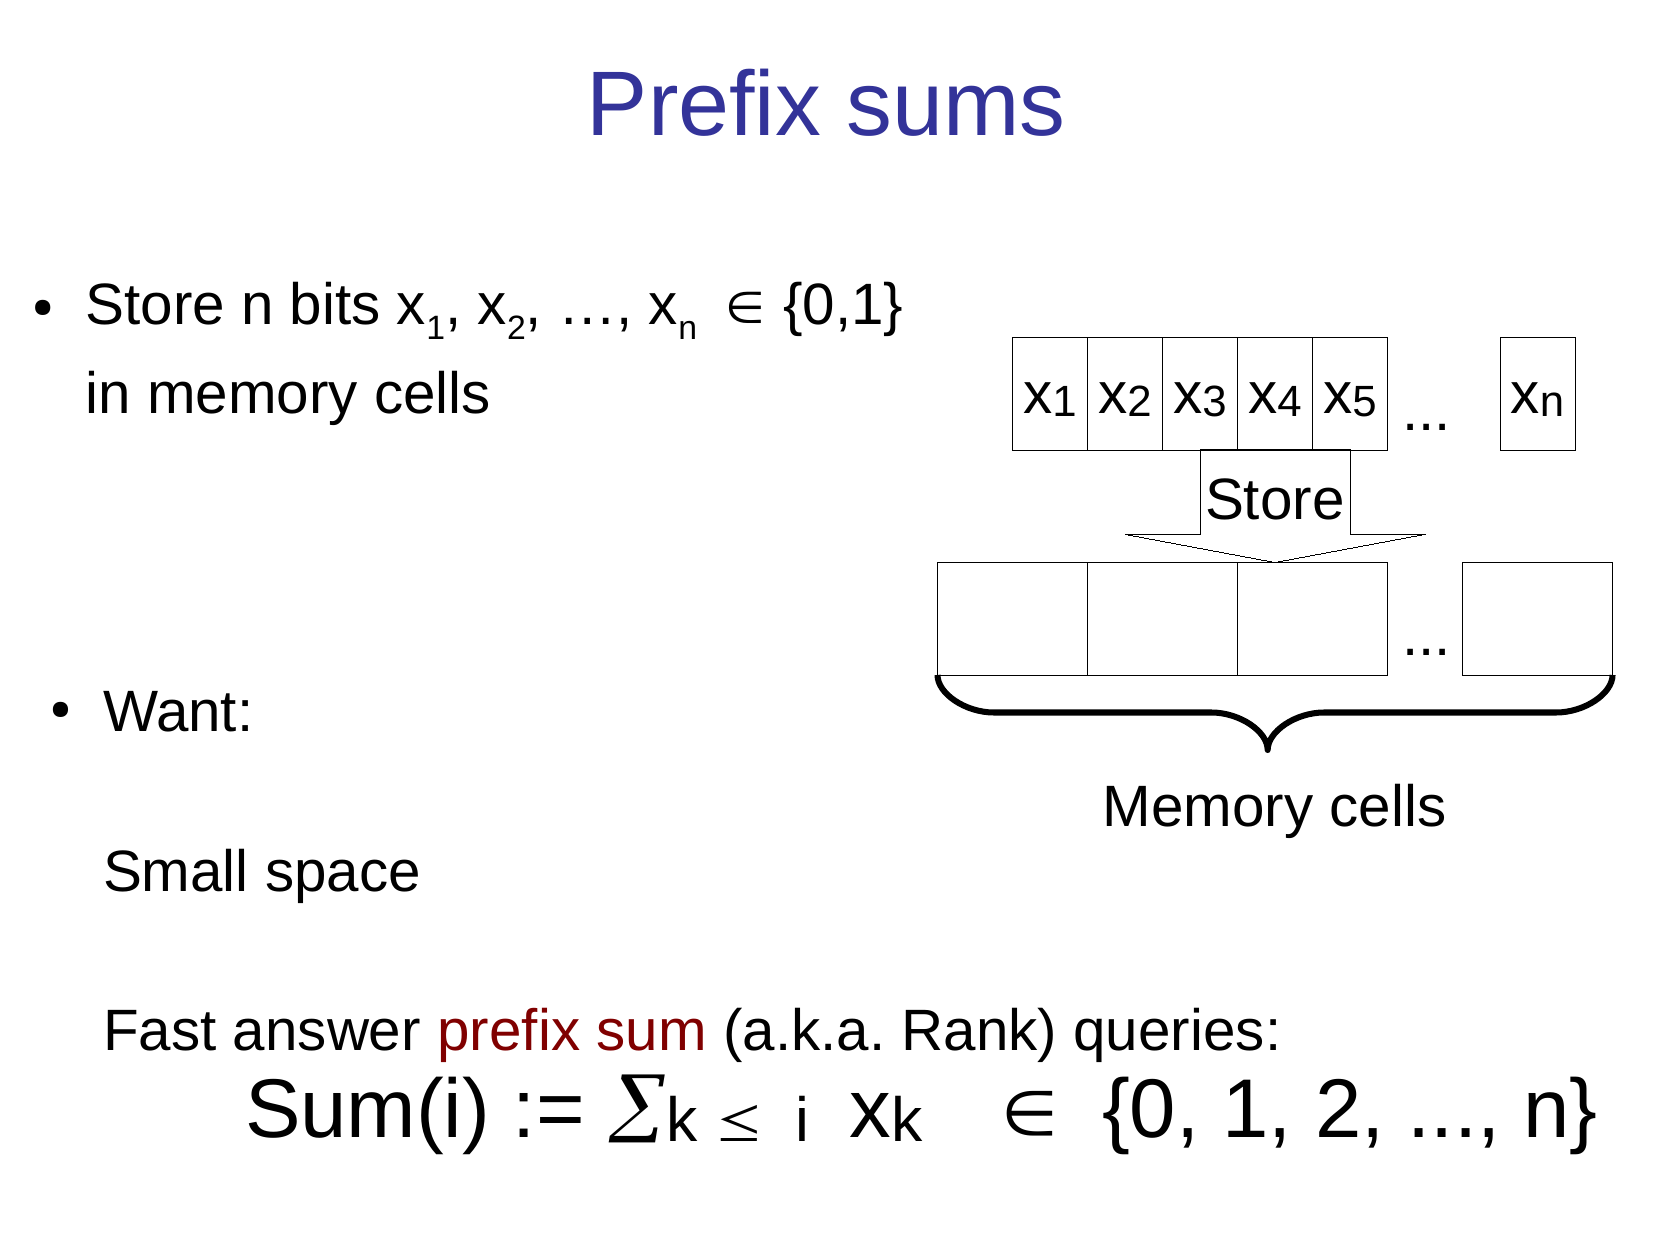

Prefix sums
# Store n bits x1, x2, …, xn  {0,1}
in memory cells
Want:
Small space
Fast answer prefix sum (a.k.a. Rank) queries:
Sum(i) := k  i xk  {0, 1, 2, ..., n}
x1
x2
x3
x4
x5
xn
...
Store
...
Memory cells